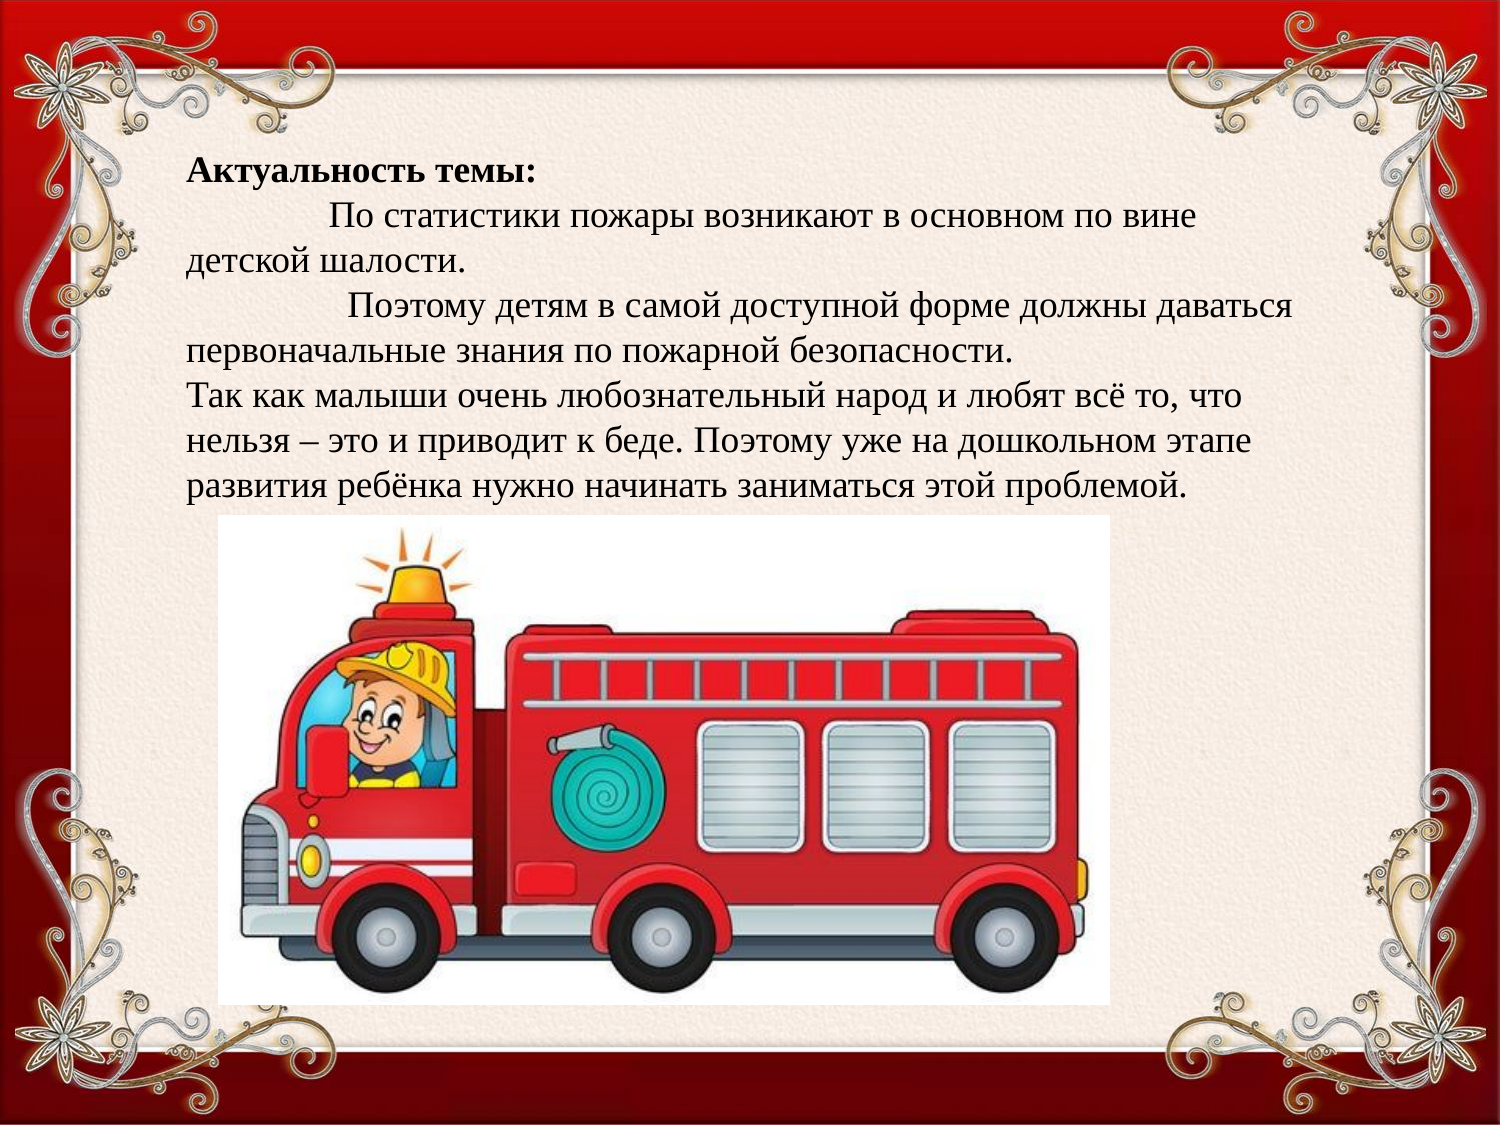

Актуальность темы:
               По статистики пожары возникают в основном по вине детской шалости.
                 Поэтому детям в самой доступной форме должны даваться первоначальные знания по пожарной безопасности.
Так как малыши очень любознательный народ и любят всё то, что нельзя – это и приводит к беде. Поэтому уже на дошкольном этапе развития ребёнка нужно начинать заниматься этой проблемой.